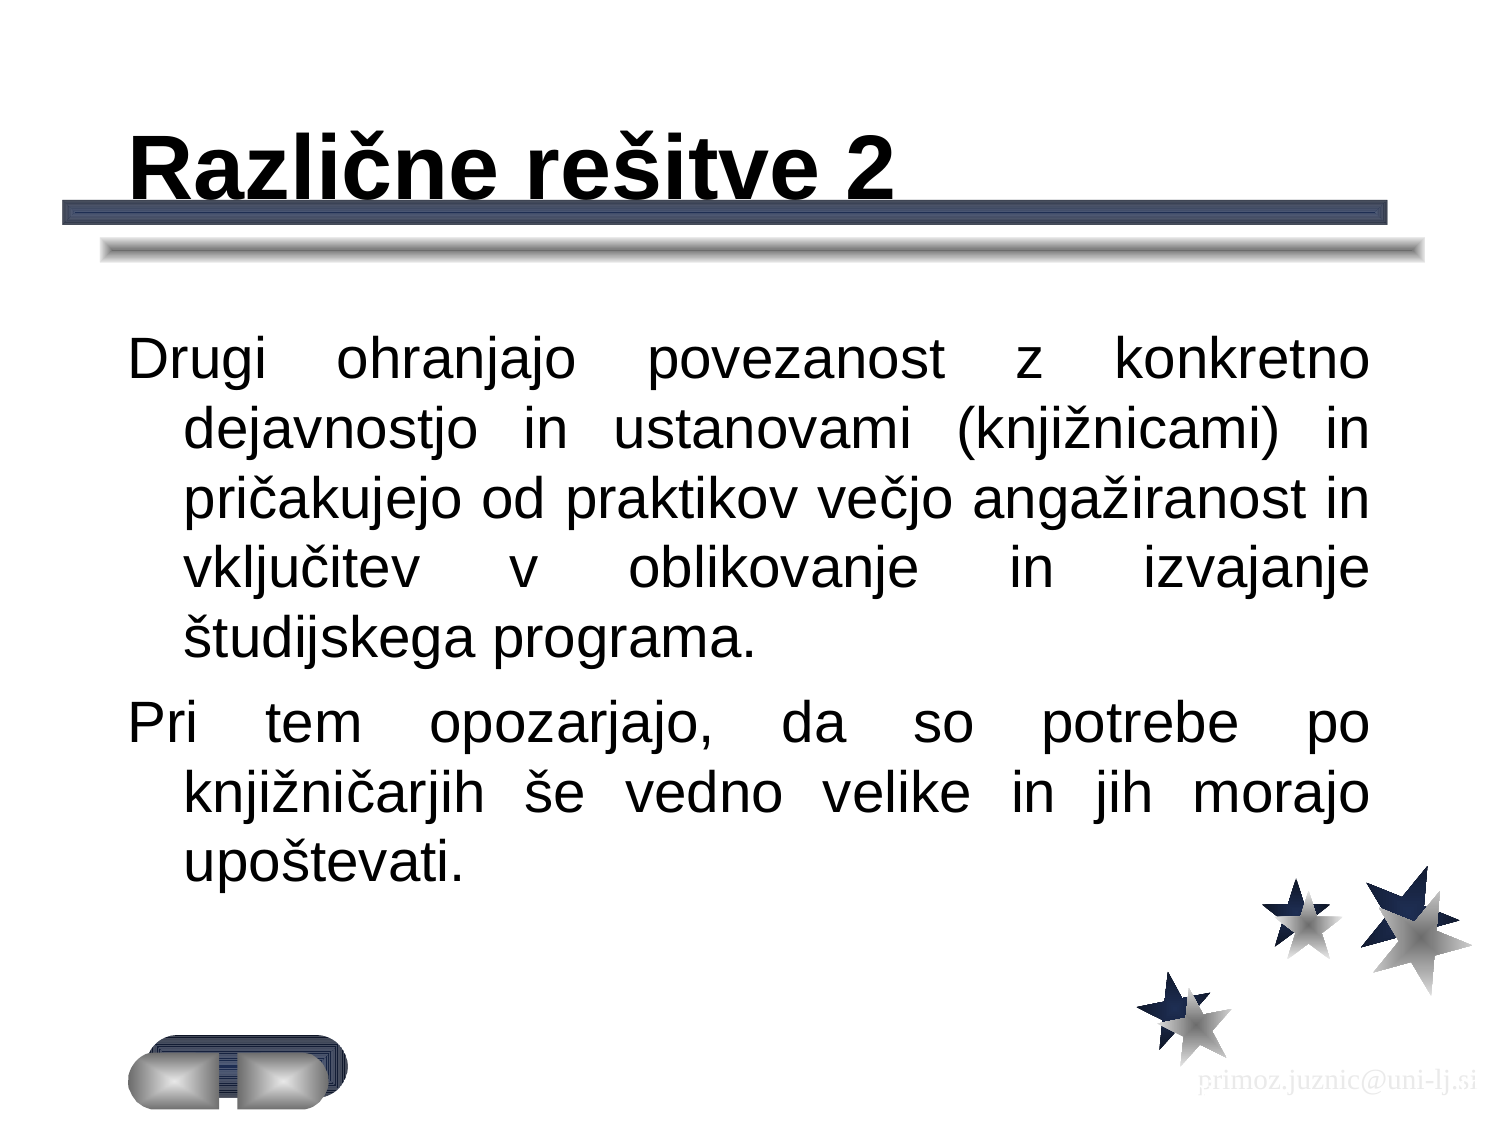

# Različne rešitve 2
Drugi ohranjajo povezanost z konkretno dejavnostjo in ustanovami (knjižnicami) in pričakujejo od praktikov večjo angažiranost in vključitev v oblikovanje in izvajanje študijskega programa.
Pri tem opozarjajo, da so potrebe po knjižničarjih še vedno velike in jih morajo upoštevati.
Primoz Juznic, BINK, FF, Univerza v Ljubljani